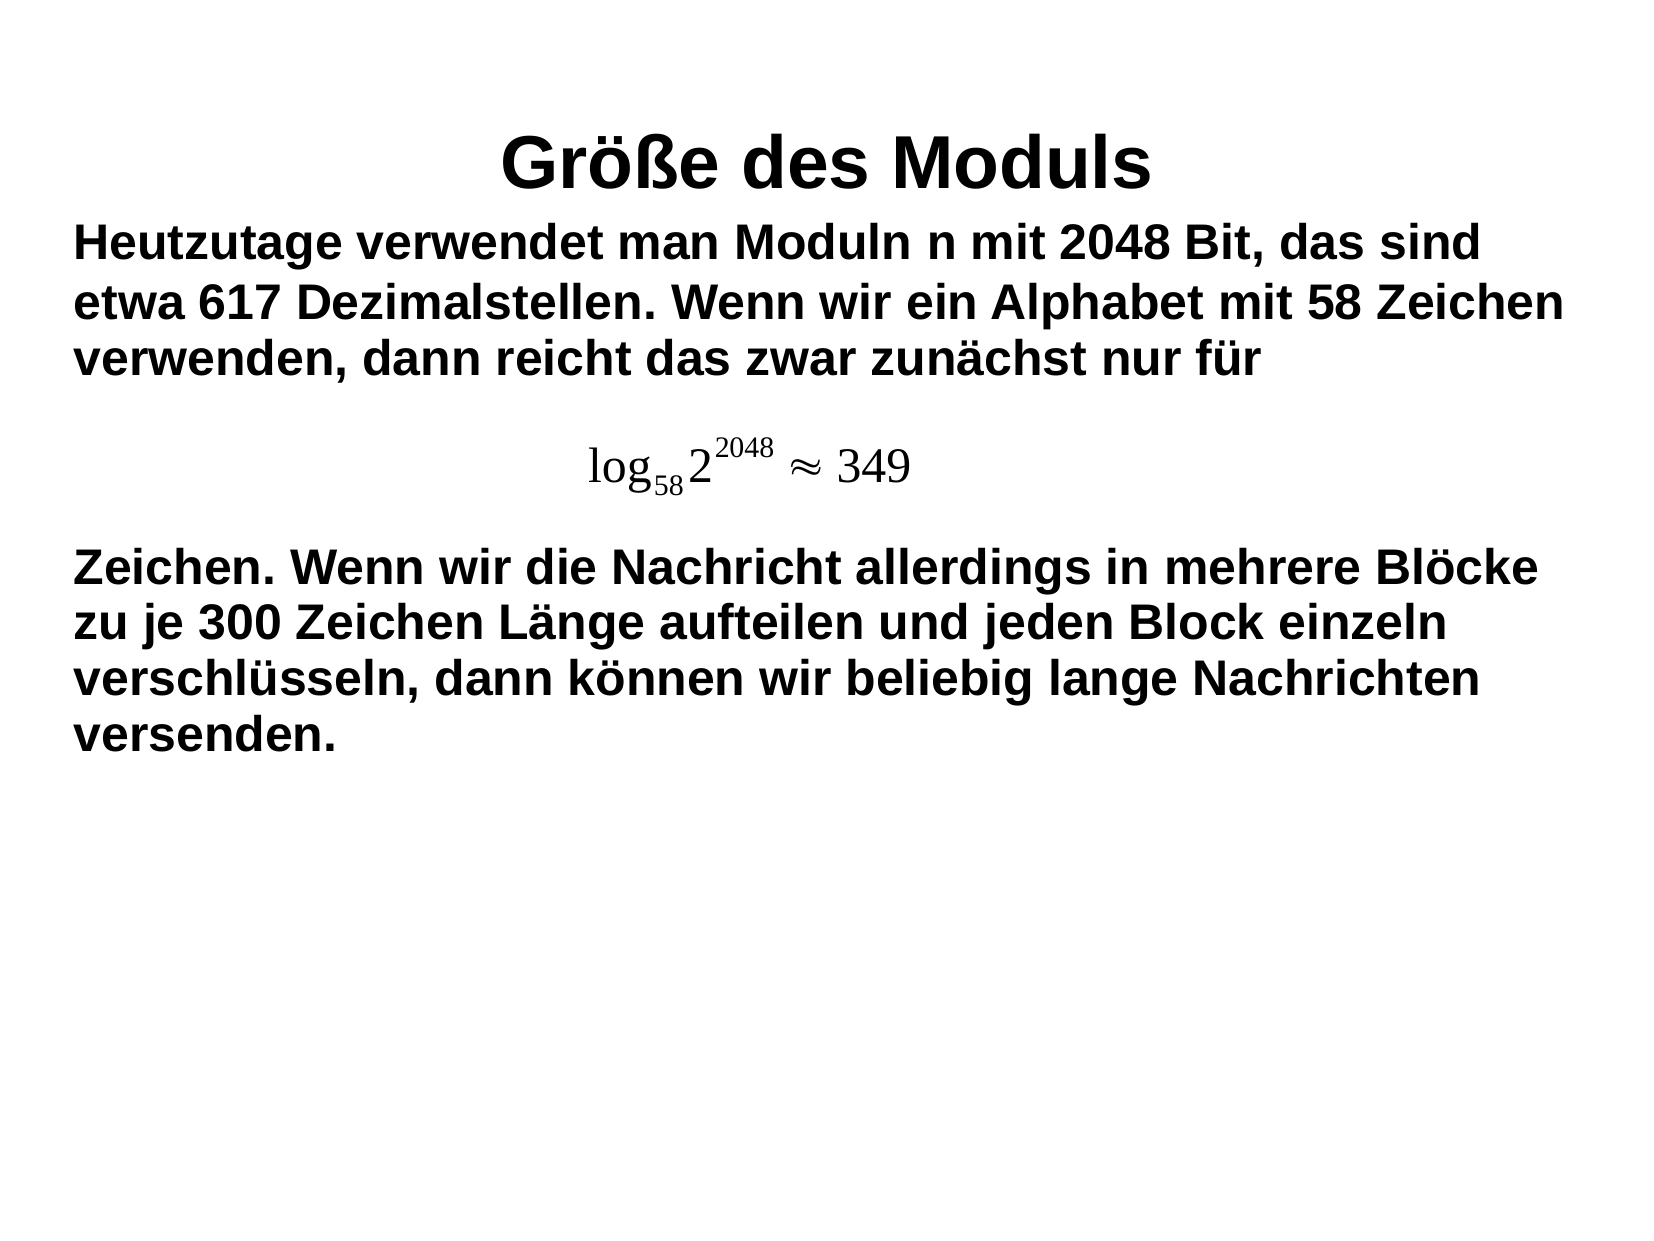

# Größe des Moduls
Heutzutage verwendet man Moduln n mit 2048 Bit, das sind etwa 617 Dezimalstellen. Wenn wir ein Alphabet mit 58 Zeichen verwenden, dann reicht das zwar zunächst nur für
Zeichen. Wenn wir die Nachricht allerdings in mehrere Blöcke zu je 300 Zeichen Länge aufteilen und jeden Block einzeln verschlüsseln, dann können wir beliebig lange Nachrichten versenden.